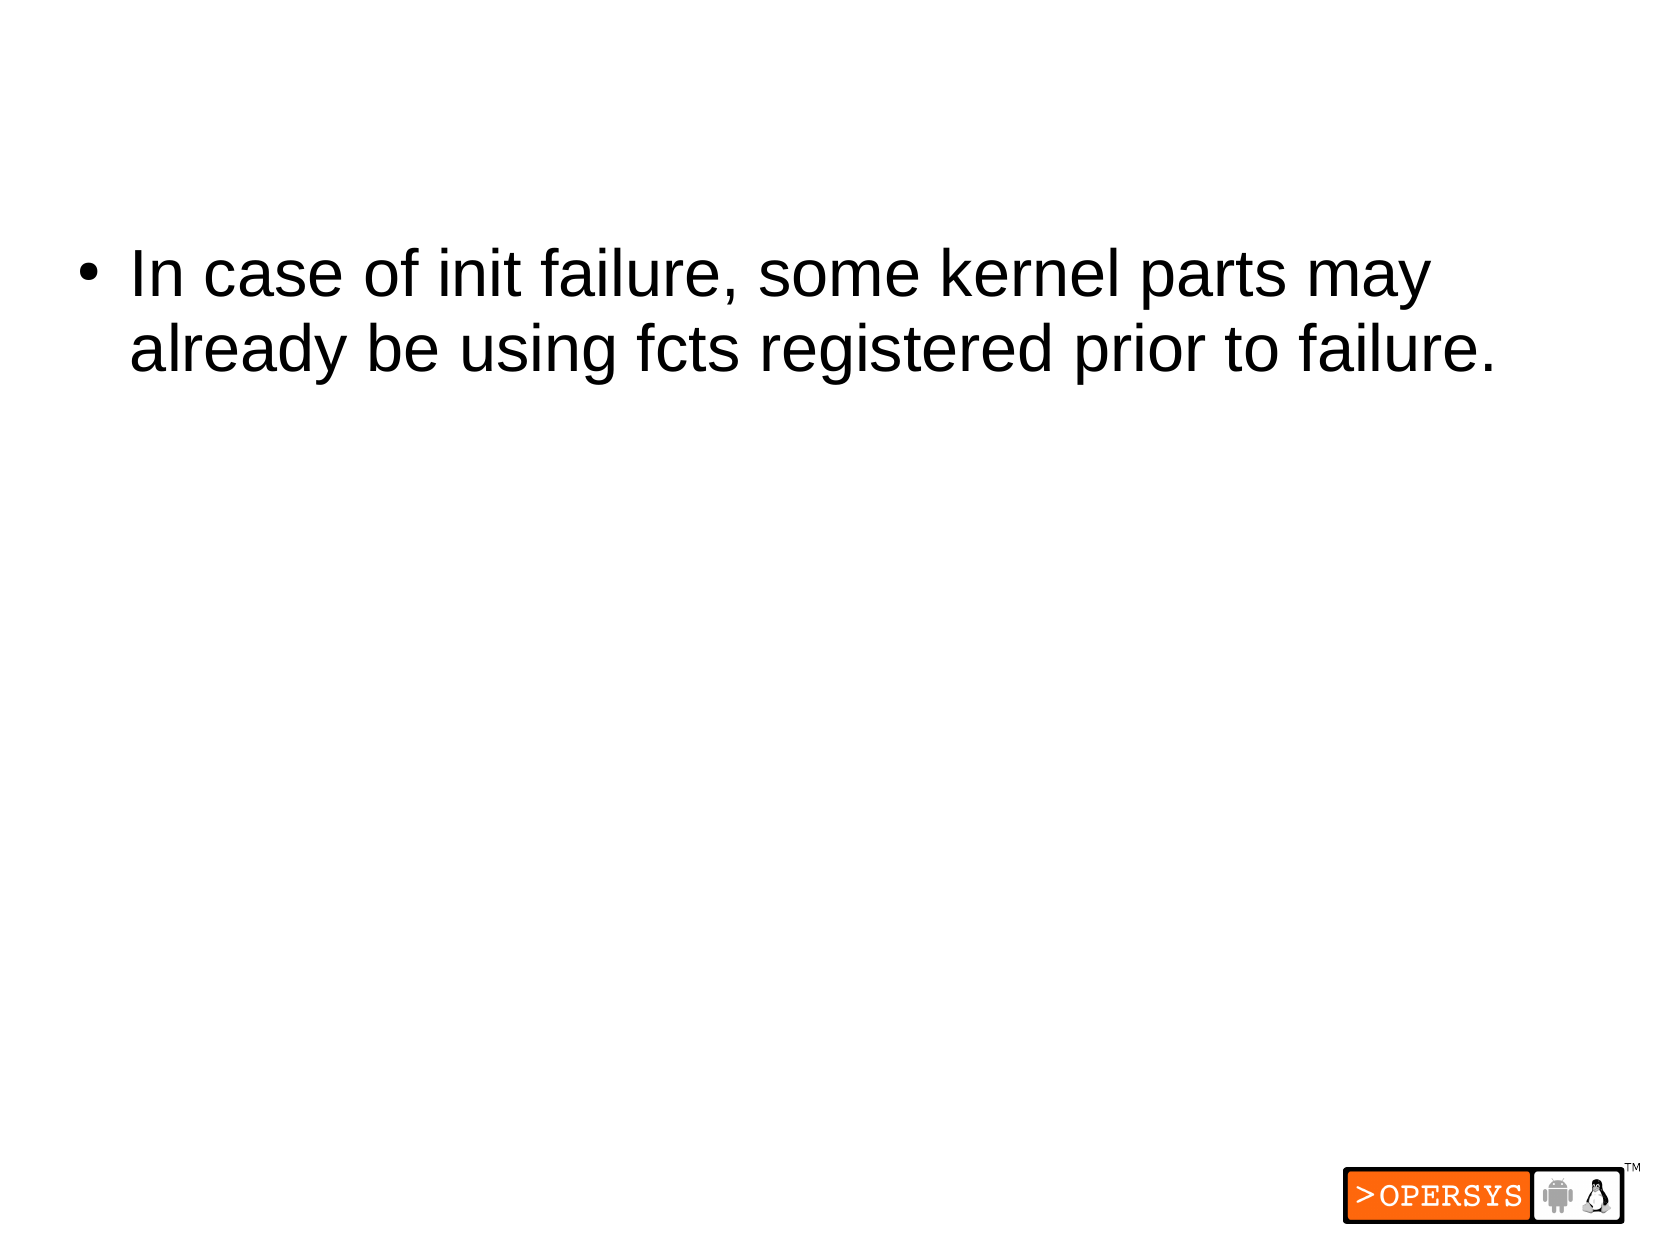

# In case of init failure, some kernel parts may already be using fcts registered prior to failure.